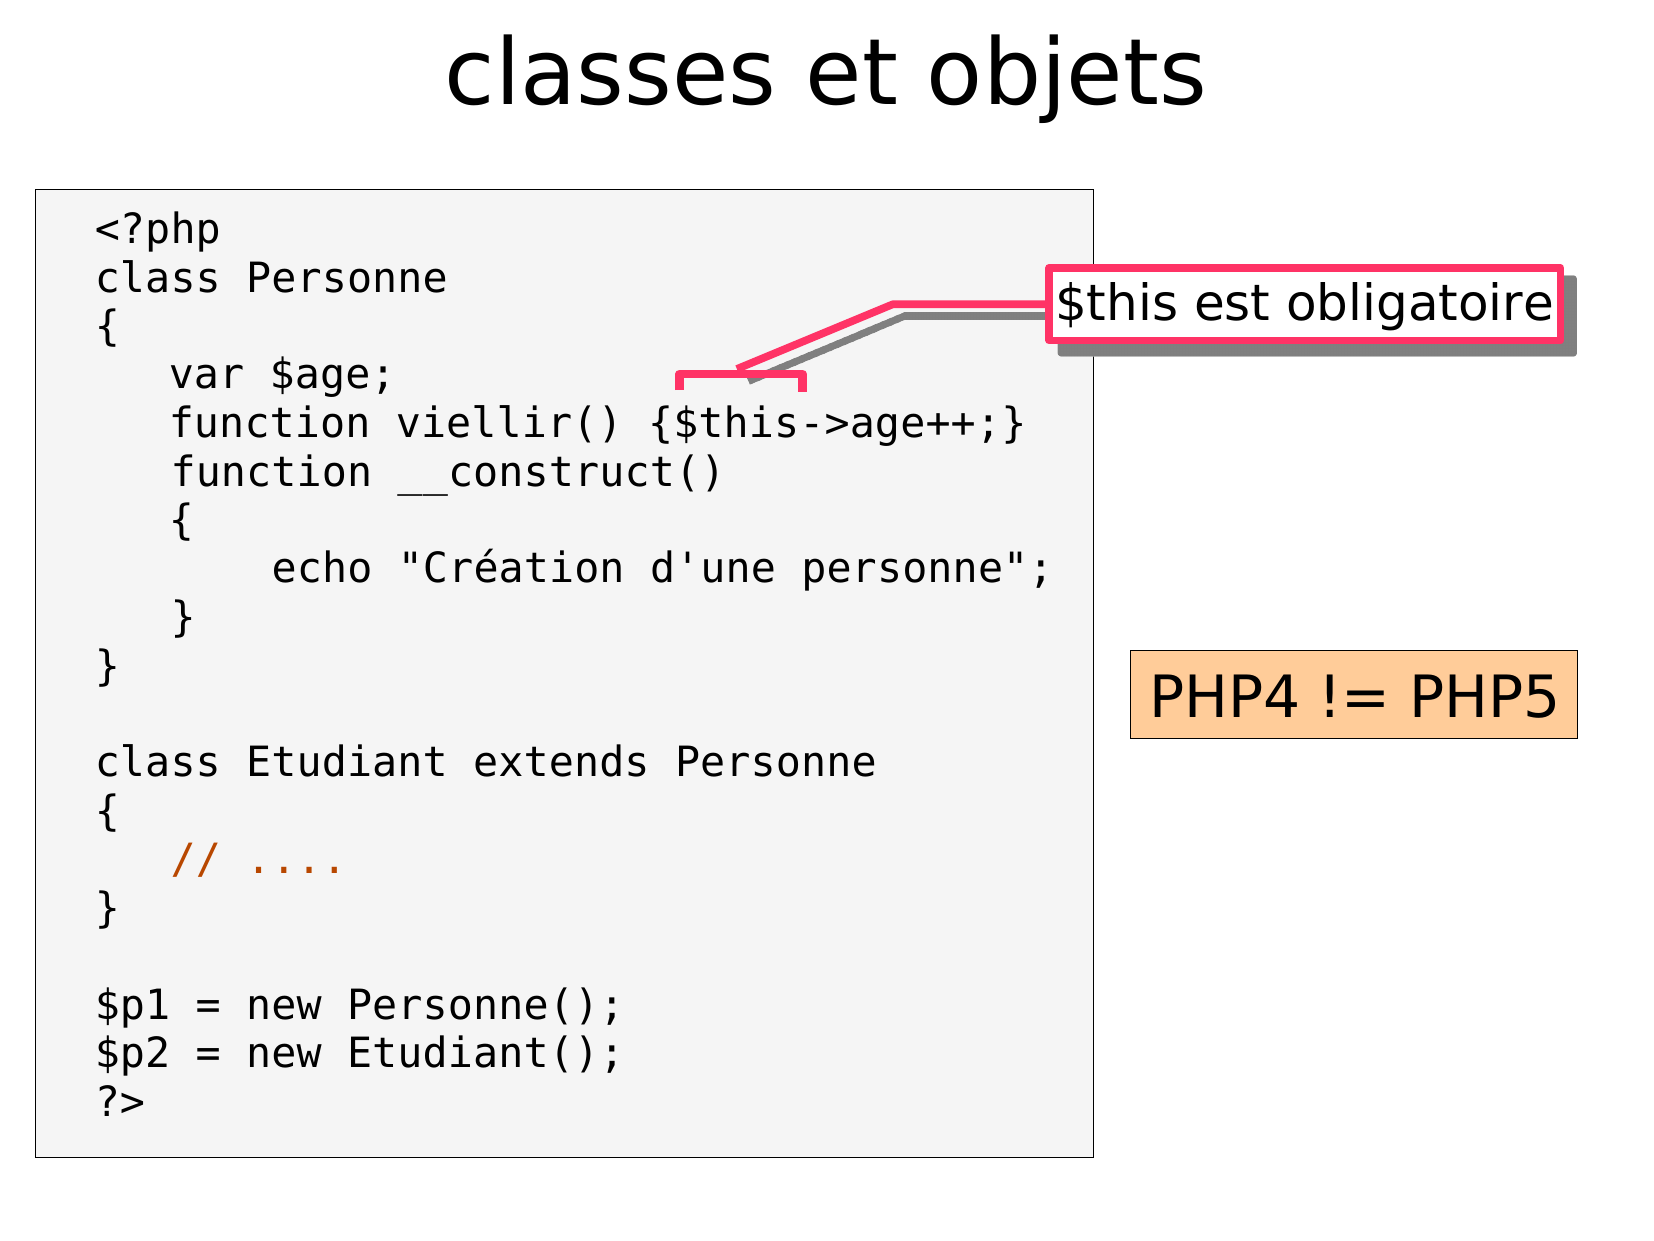

# classes et objets
<?php
class Personne
{
	var $age;
	function viellir() {$this->age++;}
 function __construct()
	{
 echo "Création d'une personne";
 }
}
class Etudiant extends Personne
{
 // ....
}
$p1 = new Personne();
$p2 = new Etudiant();
?>
PHP4 != PHP5